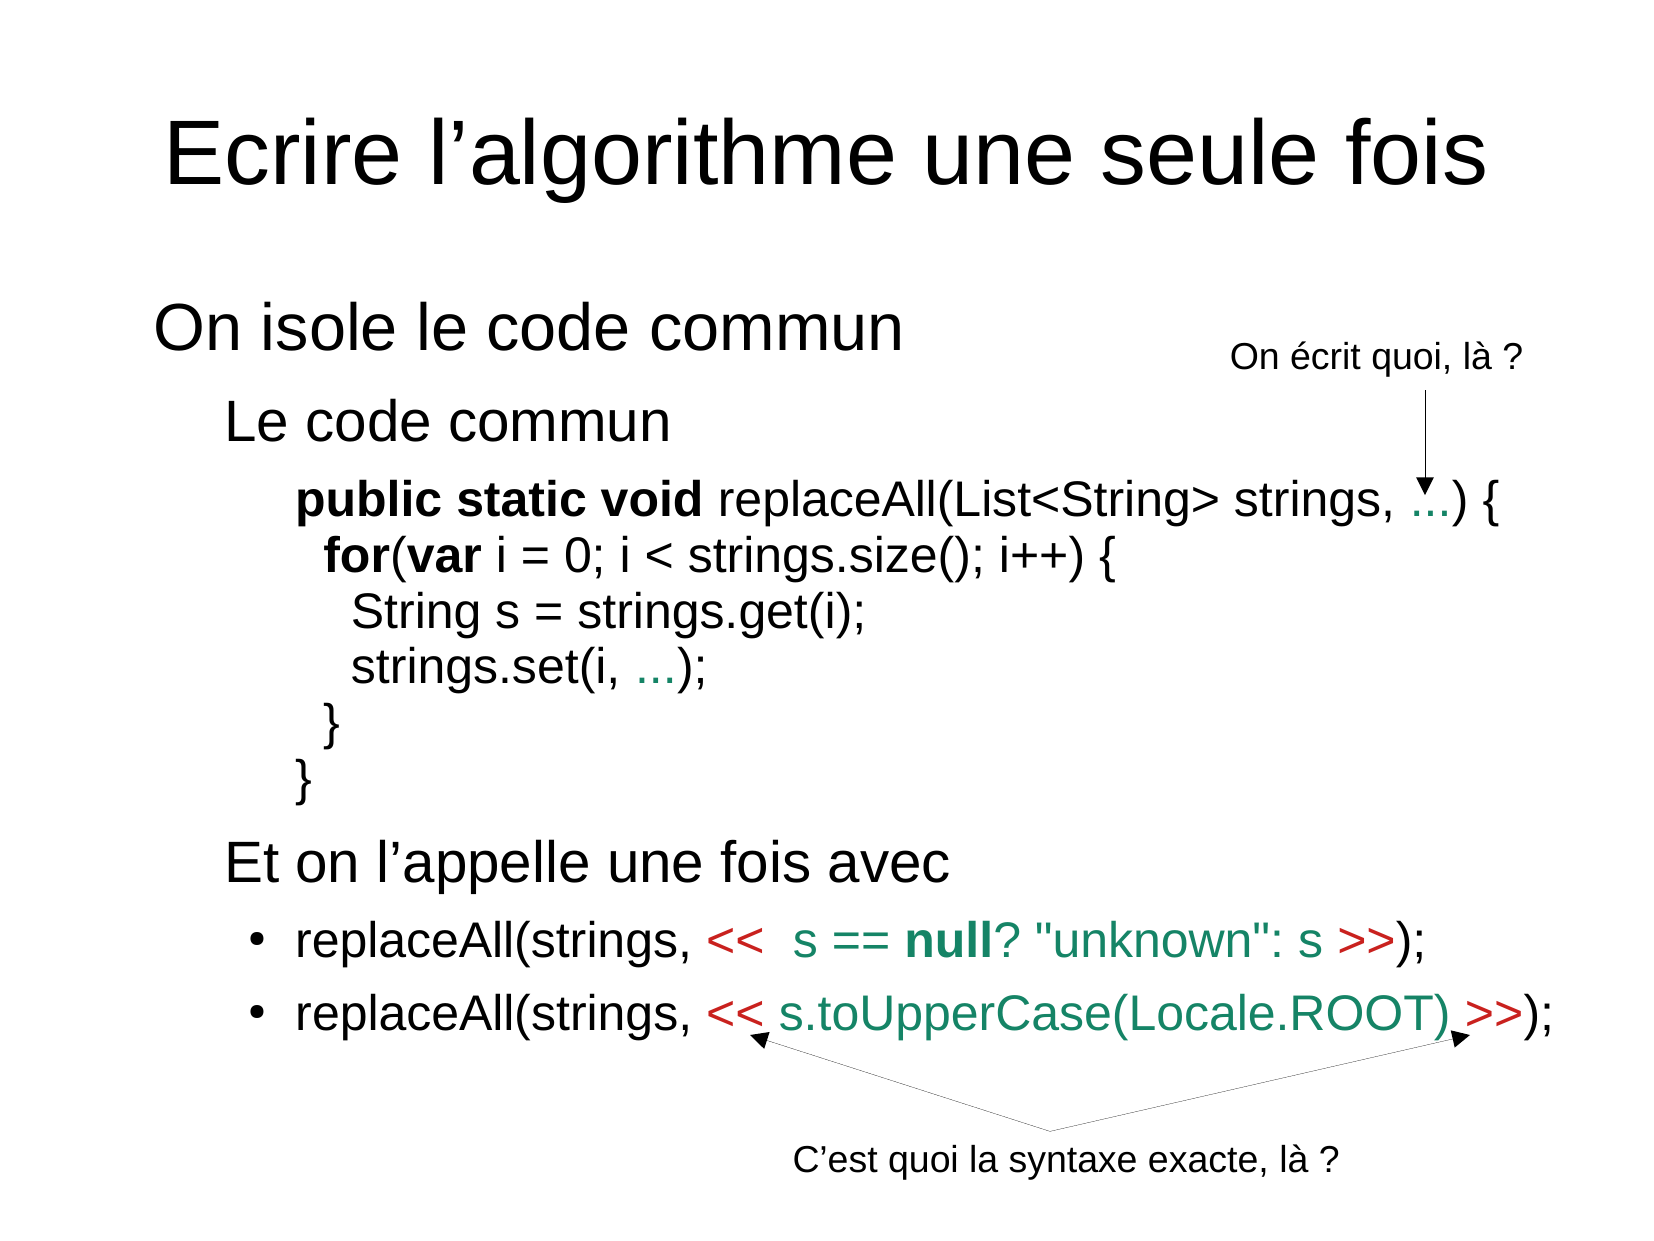

# Ecrire l’algorithme une seule fois
On isole le code commun
Le code commun
public static void replaceAll(List<String> strings, ...) {
 for(var i = 0; i < strings.size(); i++) {
 String s = strings.get(i);
 strings.set(i, ...);
 }
}
Et on l’appelle une fois avec
replaceAll(strings, << s == null? "unknown": s >>);
replaceAll(strings, << s.toUpperCase(Locale.ROOT) >>);
On écrit quoi, là ?
C’est quoi la syntaxe exacte, là ?